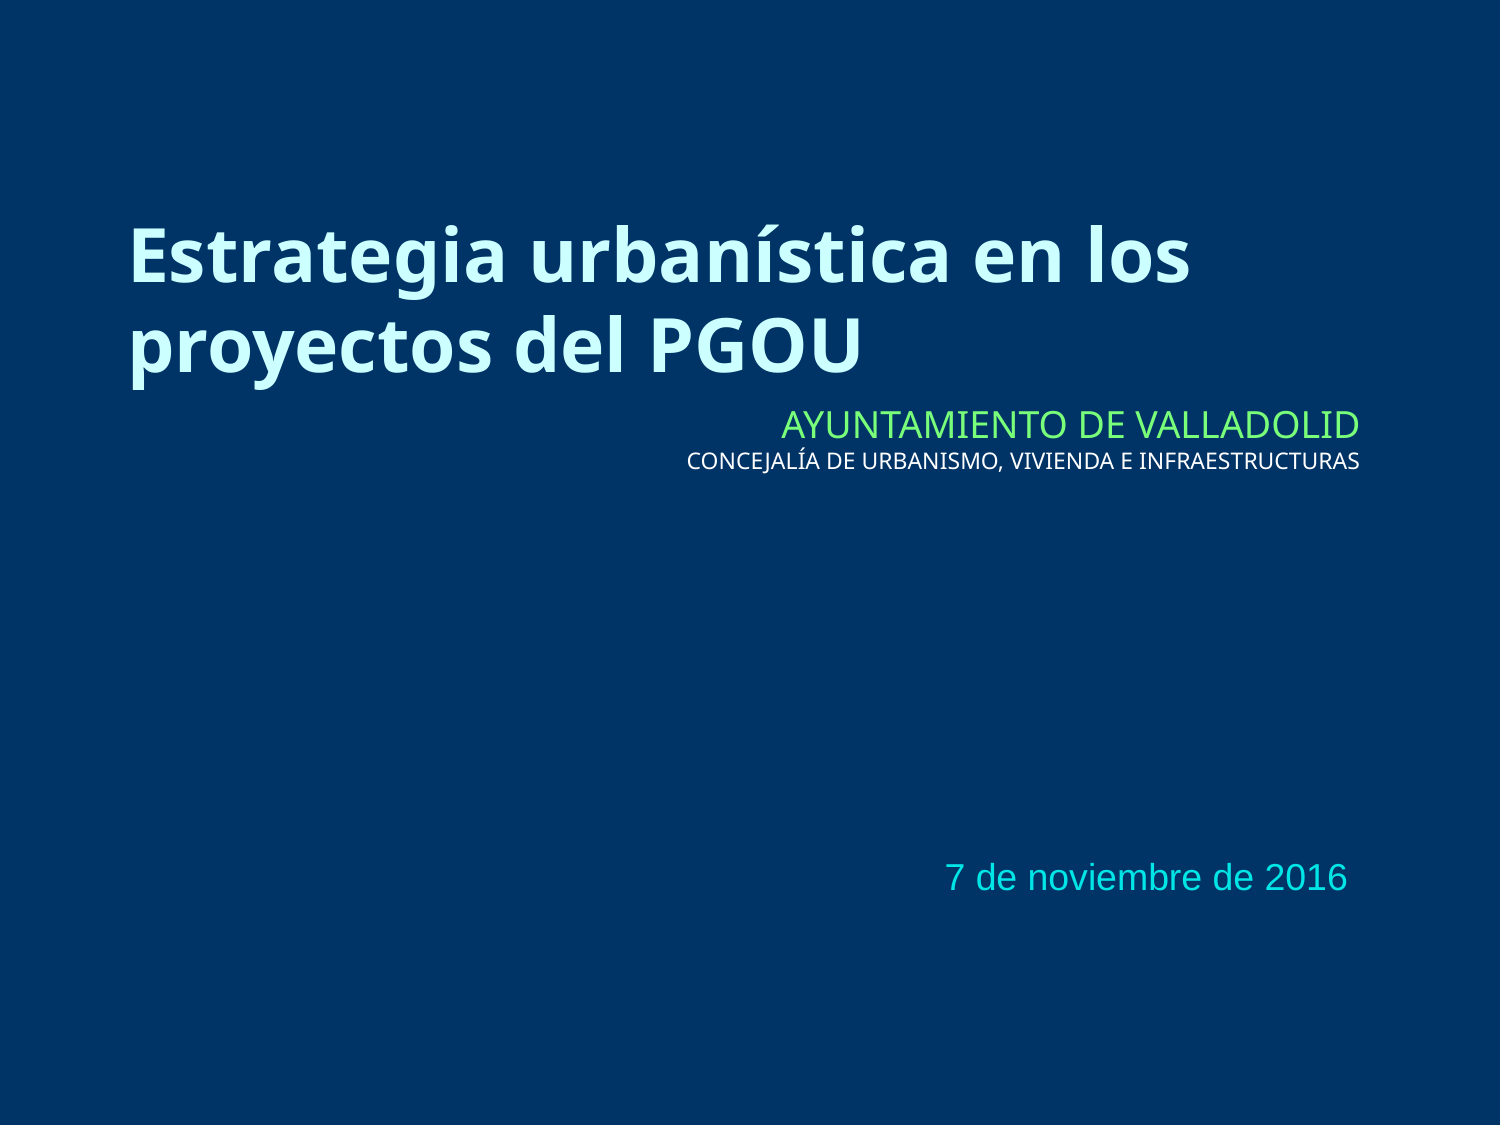

# Estrategia urbanística en los proyectos del PGOU
AYUNTAMIENTO DE VALLADOLID
CONCEJALÍA DE URBANISMO, VIVIENDA E INFRAESTRUCTURAS
7 de noviembre de 2016